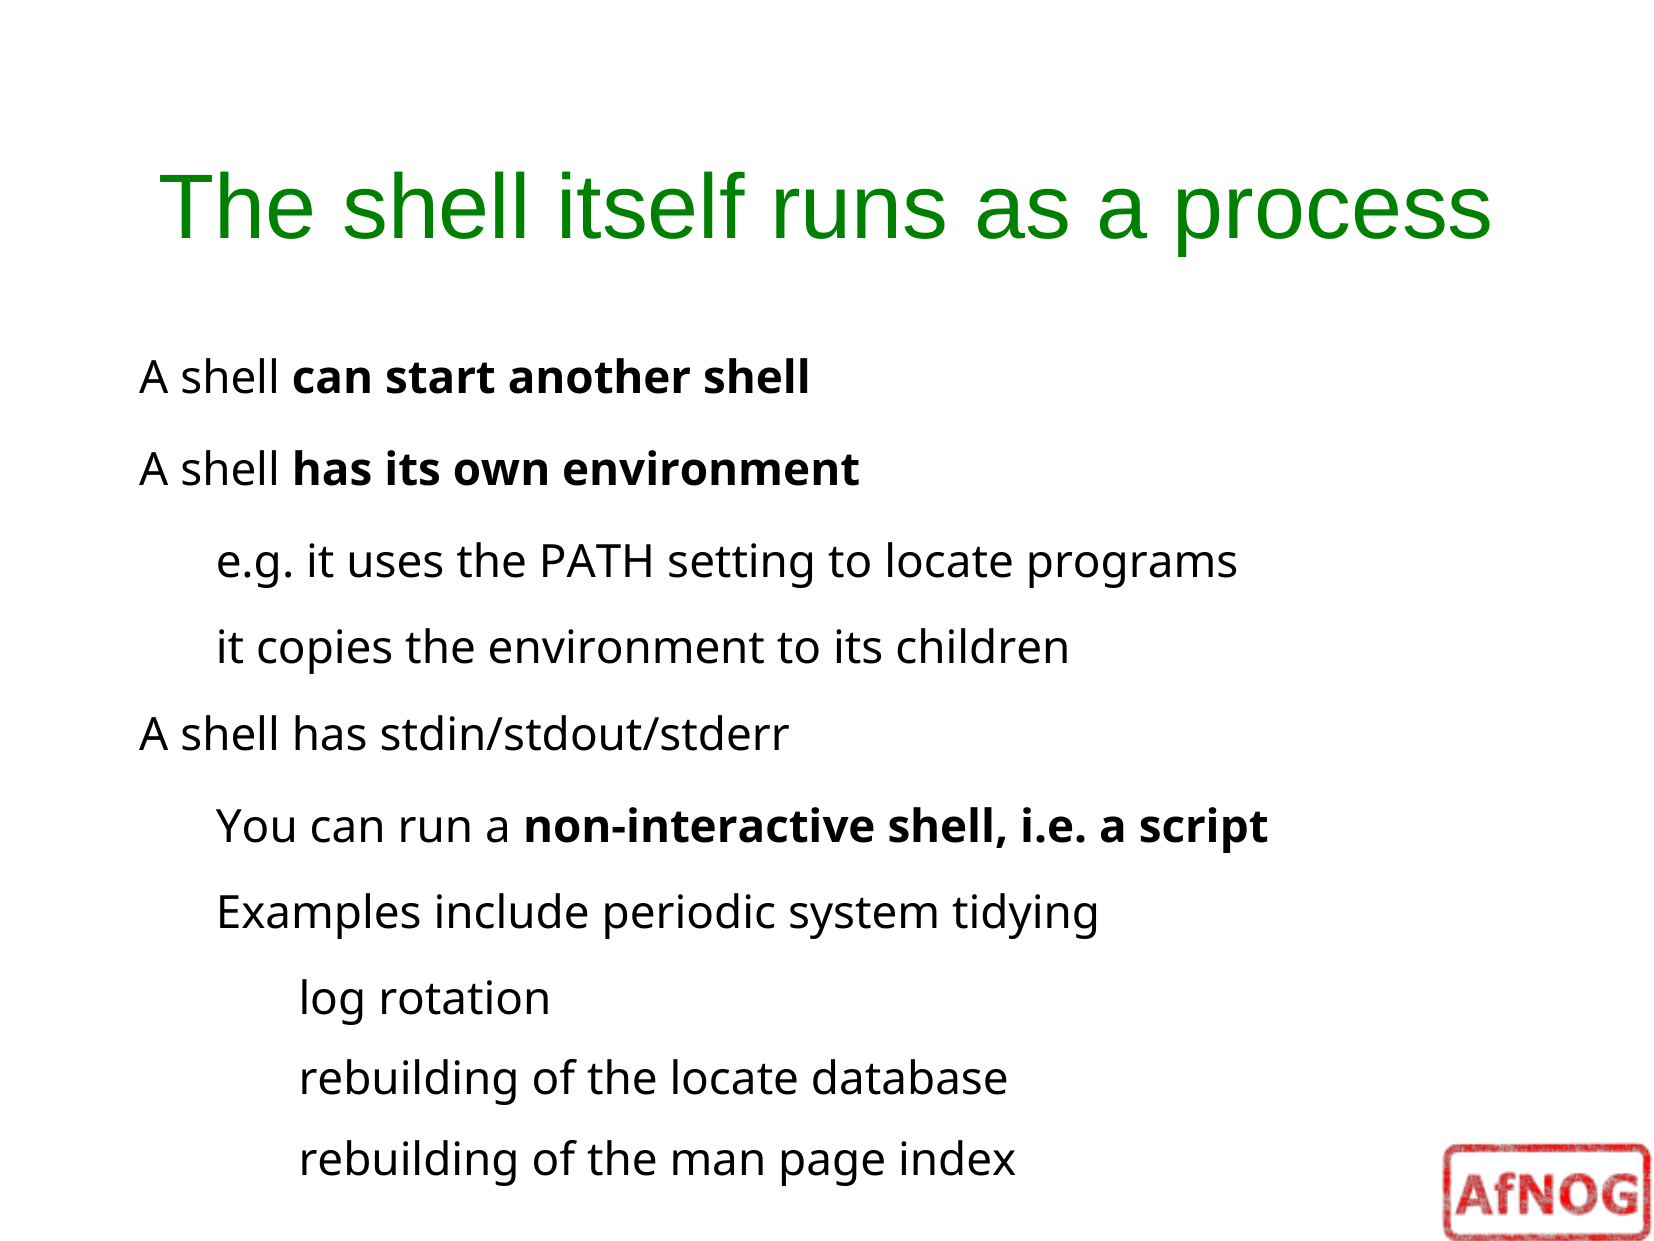

# The shell itself runs as a process
A shell can start another shell
A shell has its own environment
e.g. it uses the PATH setting to locate programs
it copies the environment to its children
A shell has stdin/stdout/stderr
You can run a non-interactive shell, i.e. a script
Examples include periodic system tidying
log rotation
rebuilding of the locate database
rebuilding of the man page index